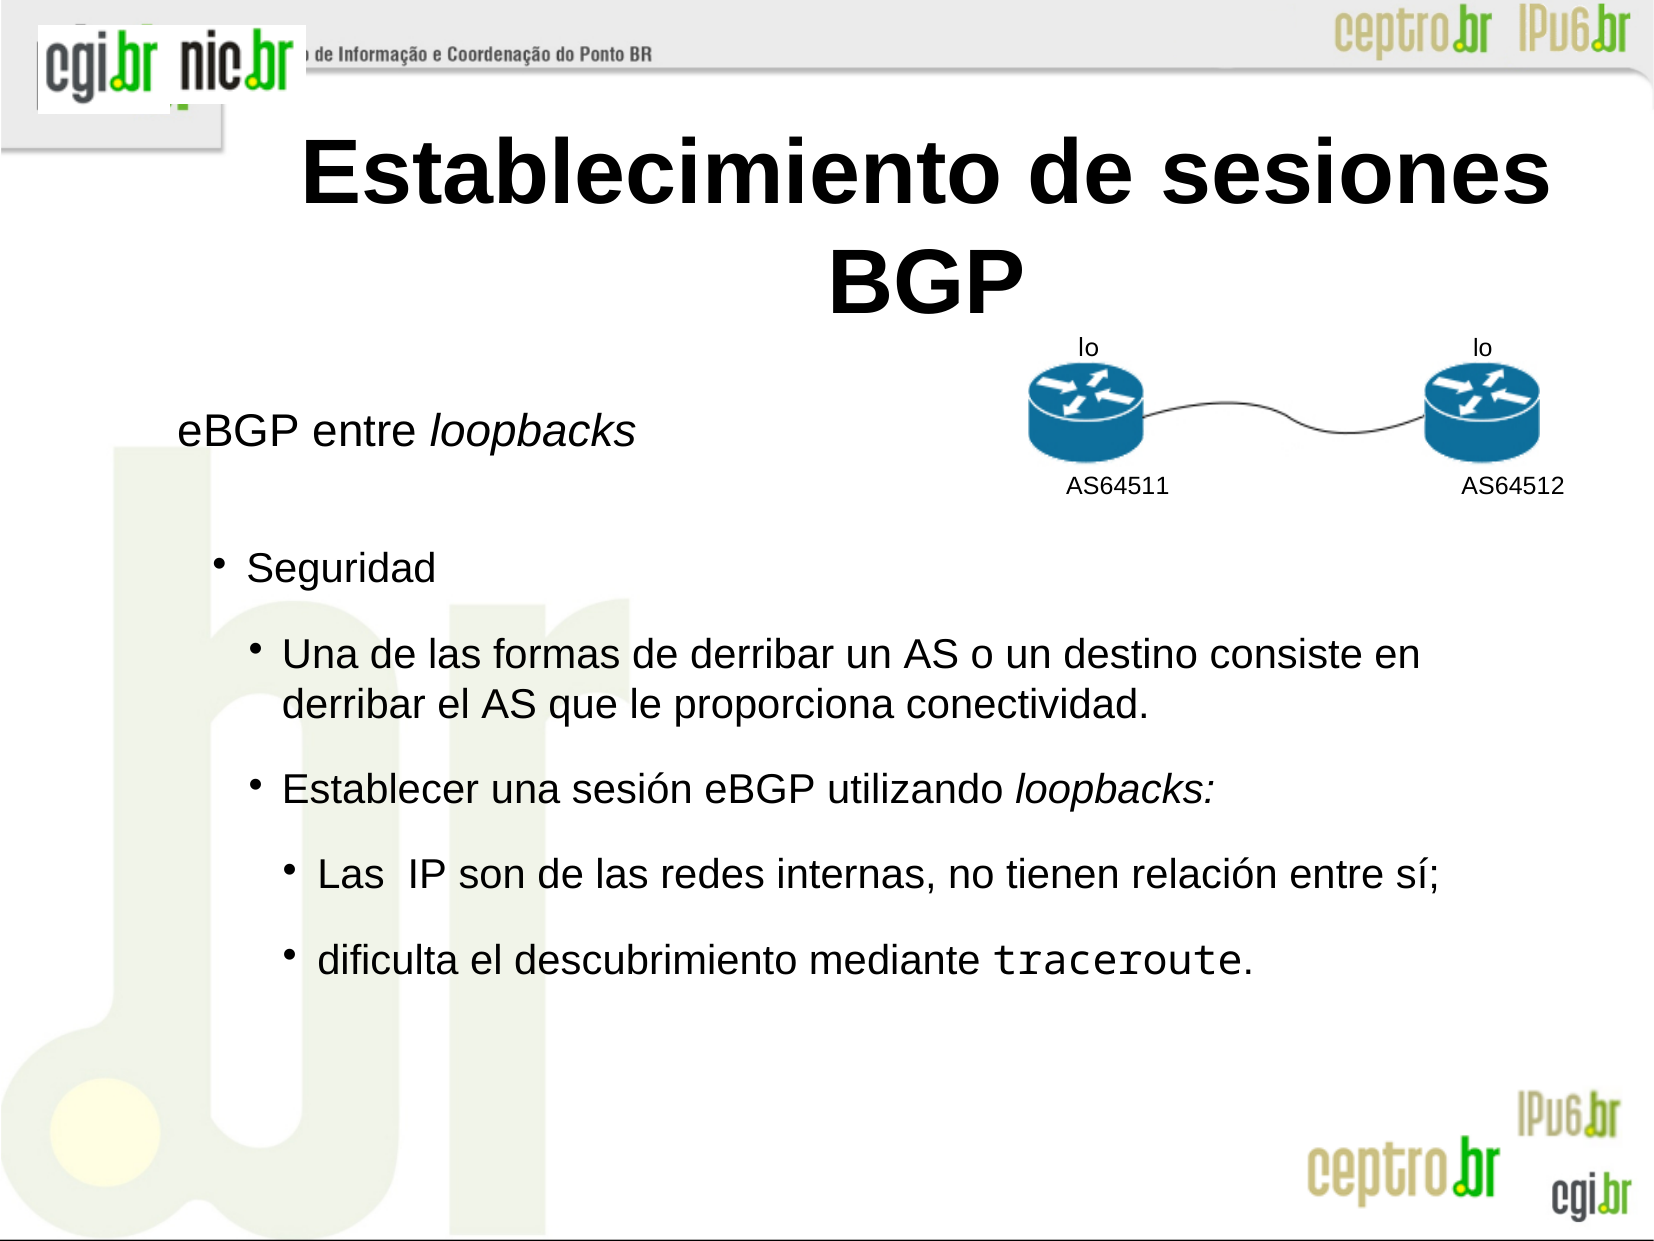

Establecimiento de sesiones BGP
lo
lo
AS64511
AS64512
eBGP entre loopbacks
Seguridad
Una de las formas de derribar un AS o un destino consiste en derribar el AS que le proporciona conectividad.
Establecer una sesión eBGP utilizando loopbacks:
Las IP son de las redes internas, no tienen relación entre sí;
dificulta el descubrimiento mediante traceroute.